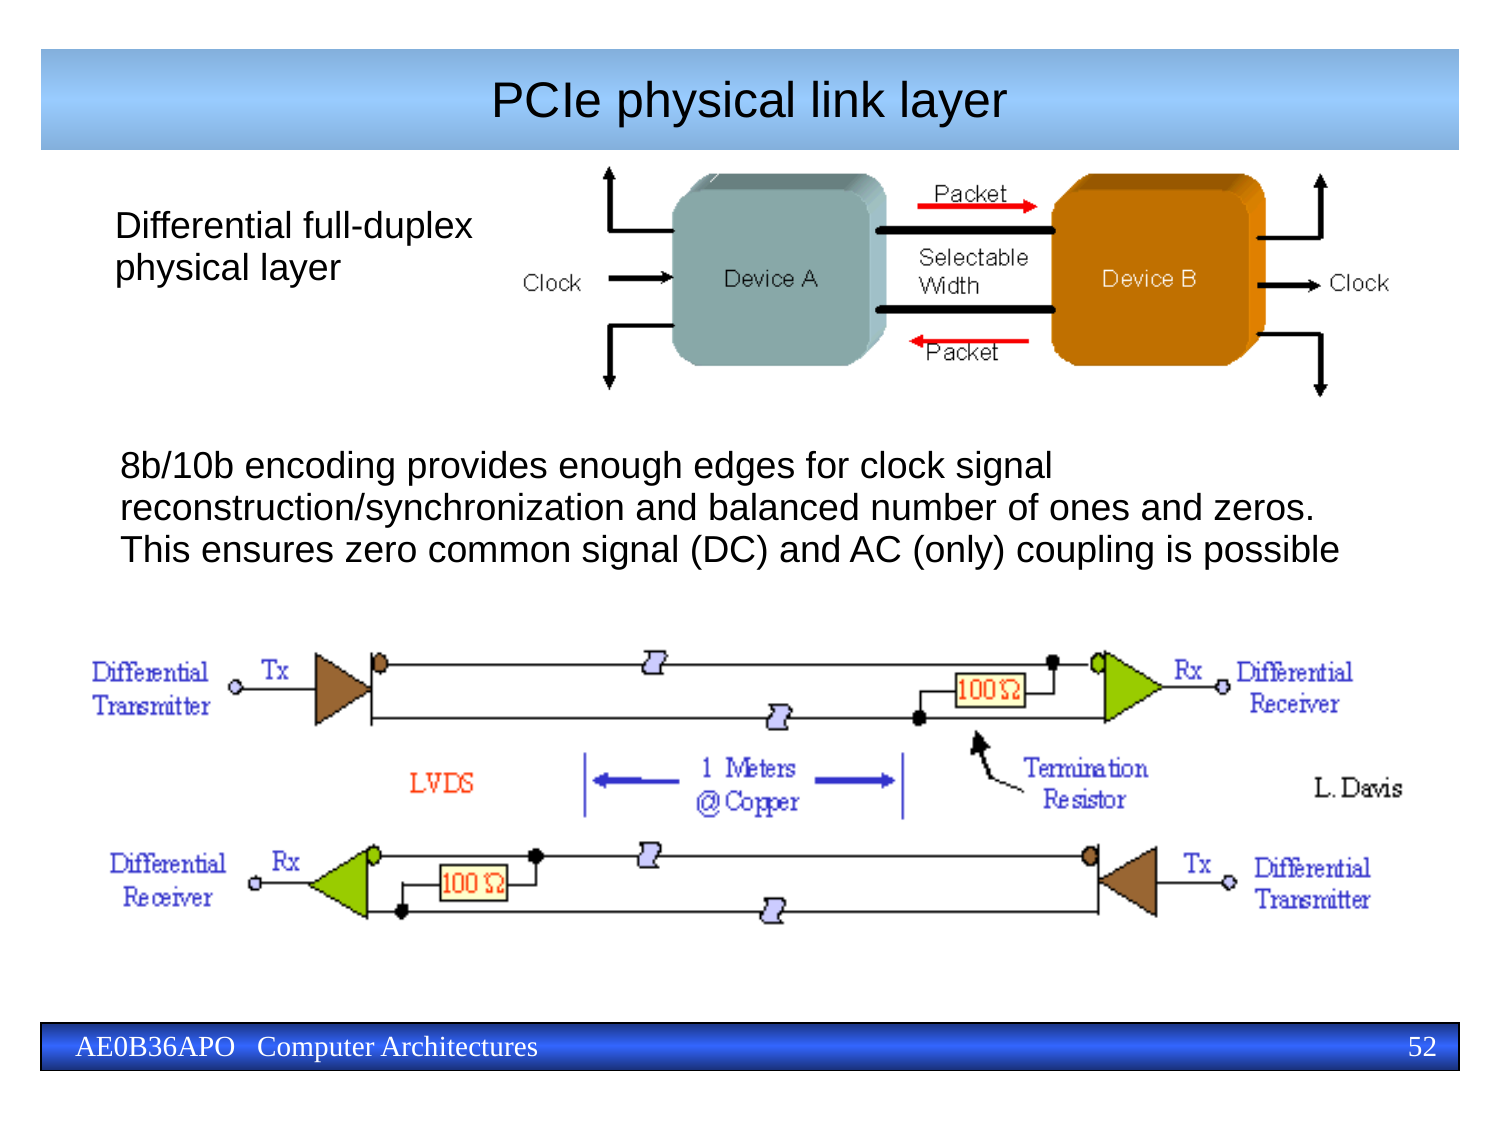

# PCIe physical link layer
Differential full-duplex physical layer
8b/10b encoding provides enough edges for clock signal reconstruction/synchronization and balanced number of ones and zeros. This ensures zero common signal (DC) and AC (only) coupling is possible
AE0B36APO Computer Architectures
52